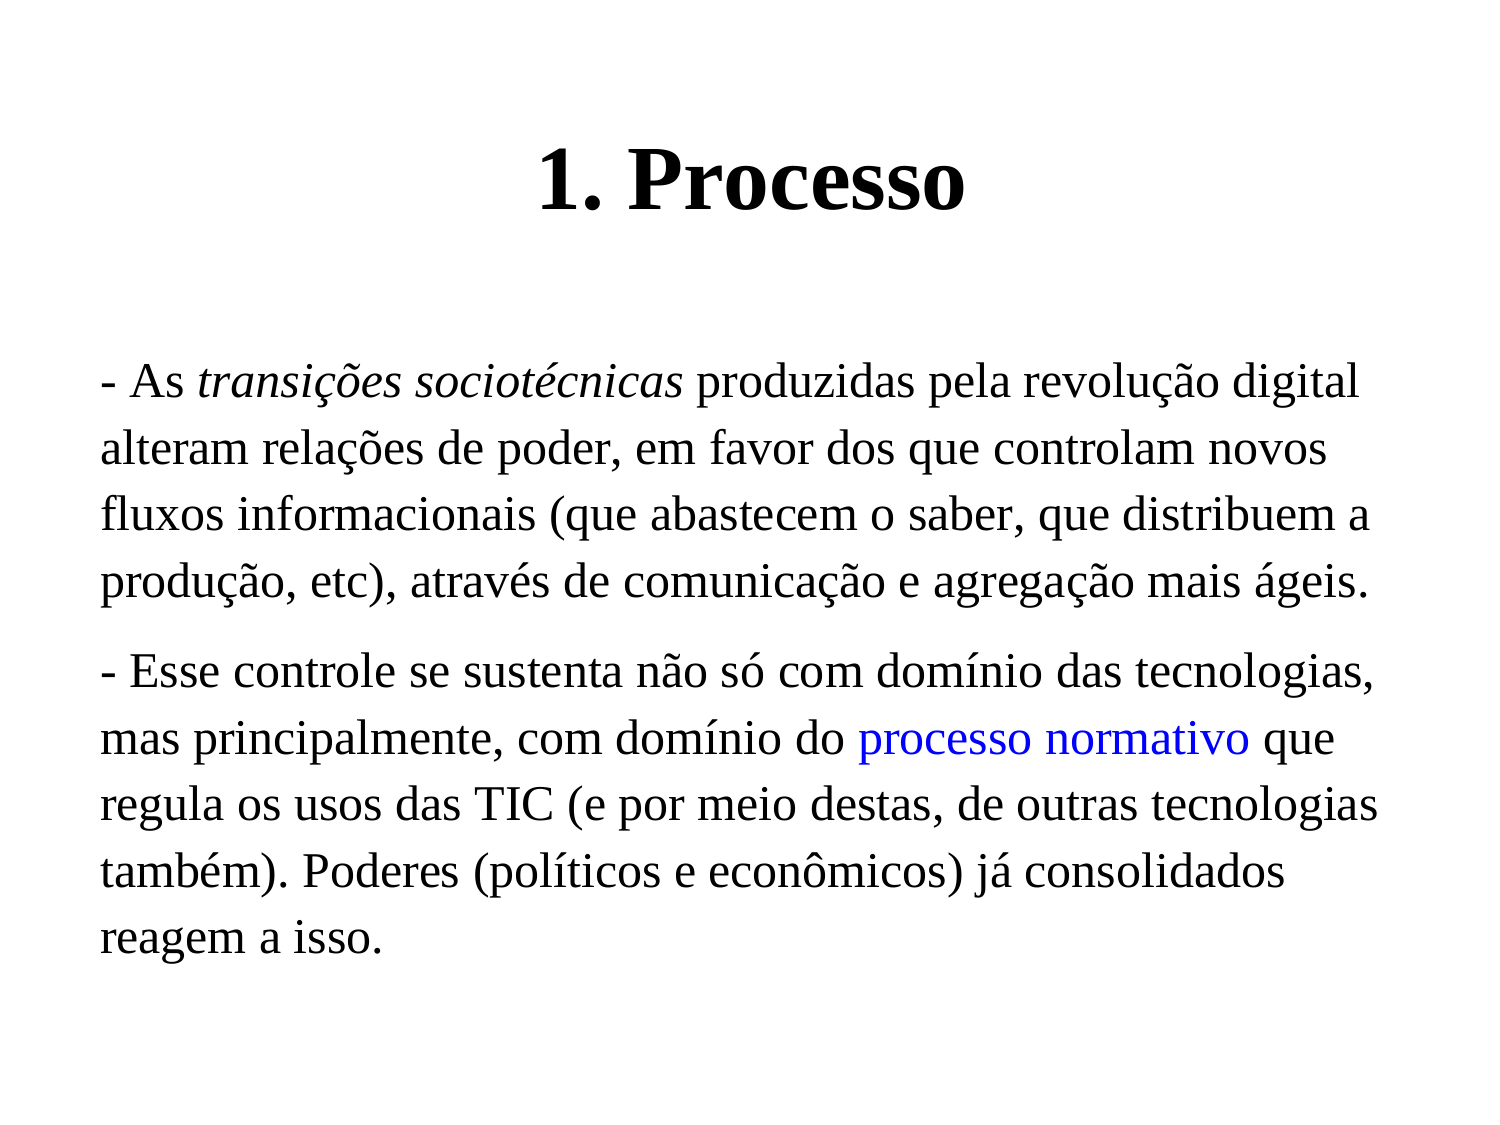

# 1. Processo
- As transições sociotécnicas produzidas pela revolução digital alteram relações de poder, em favor dos que controlam novos fluxos informacionais (que abastecem o saber, que distribuem a produção, etc), através de comunicação e agregação mais ágeis.
- Esse controle se sustenta não só com domínio das tecnologias, mas principalmente, com domínio do processo normativo que regula os usos das TIC (e por meio destas, de outras tecnologias também). Poderes (políticos e econômicos) já consolidados reagem a isso.